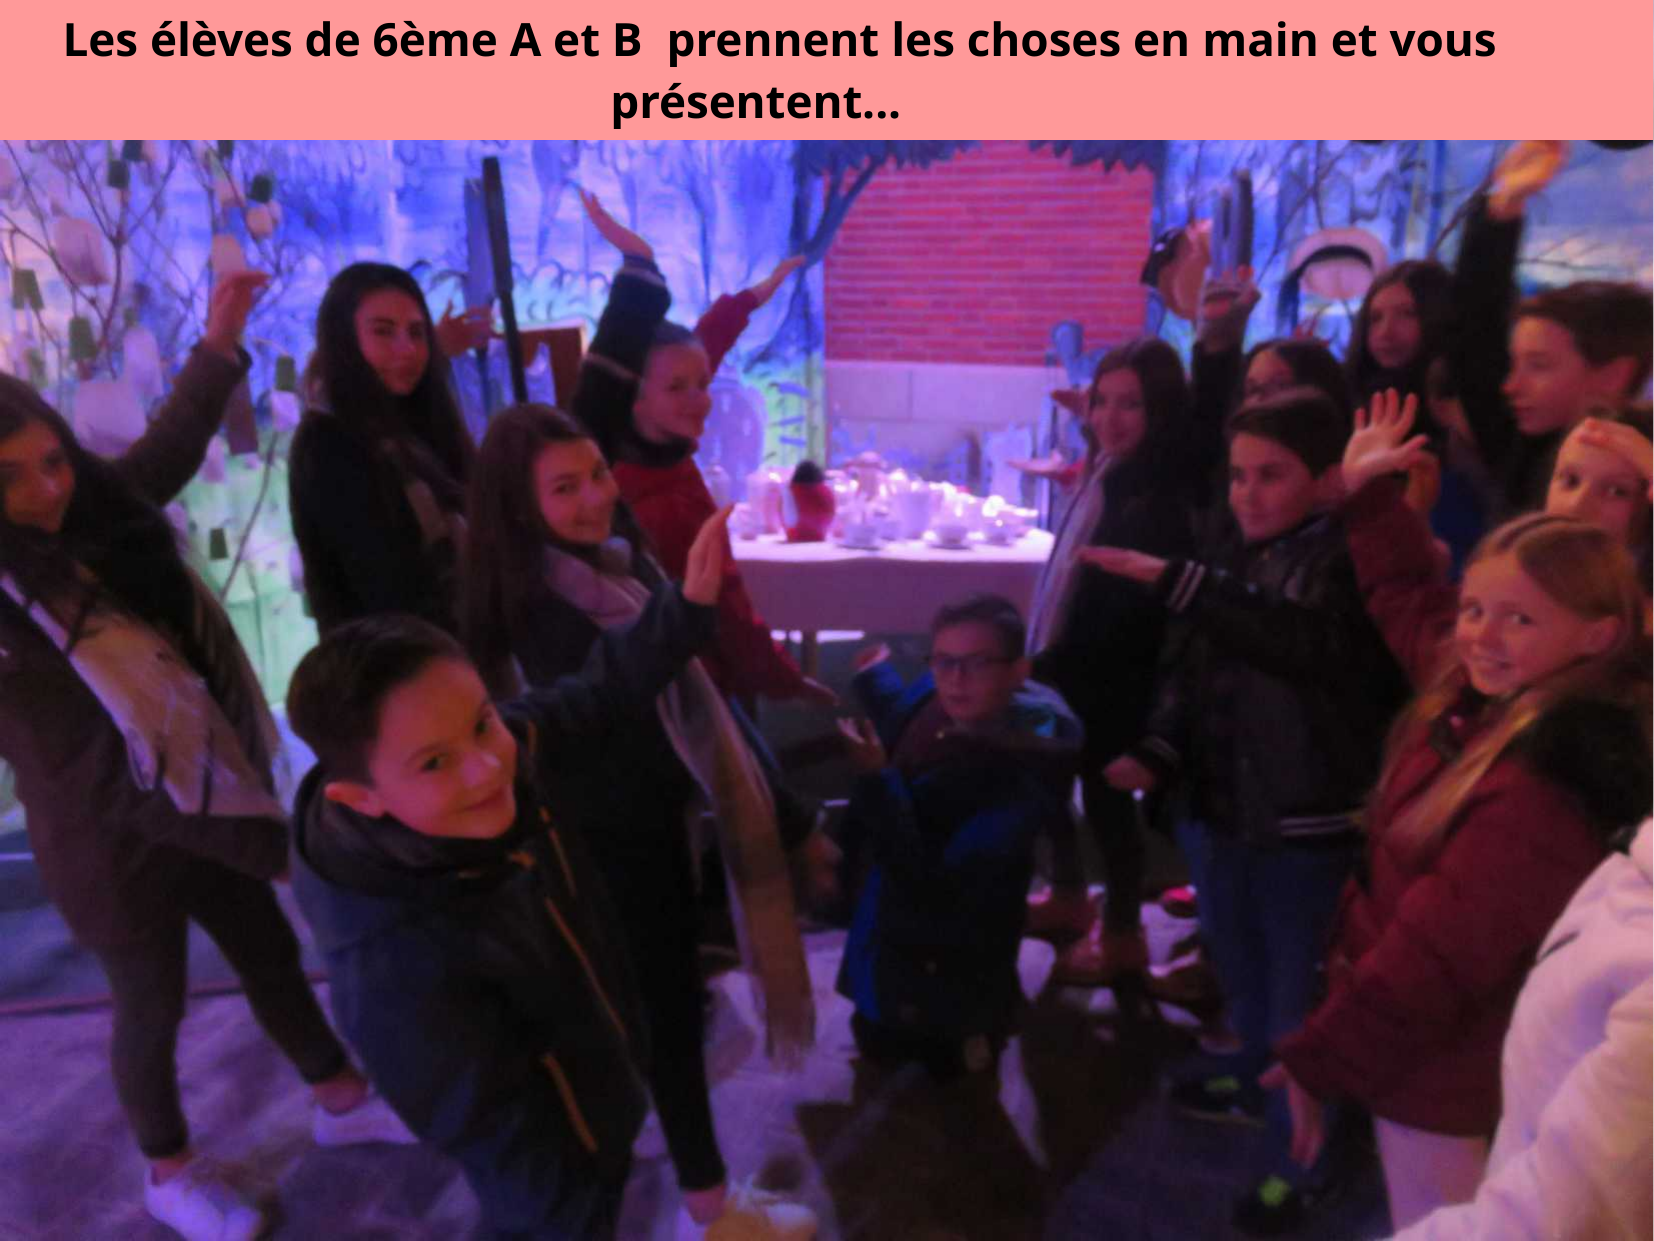

Les élèves de 6ème A et B prennent les choses en main et vous présentent...